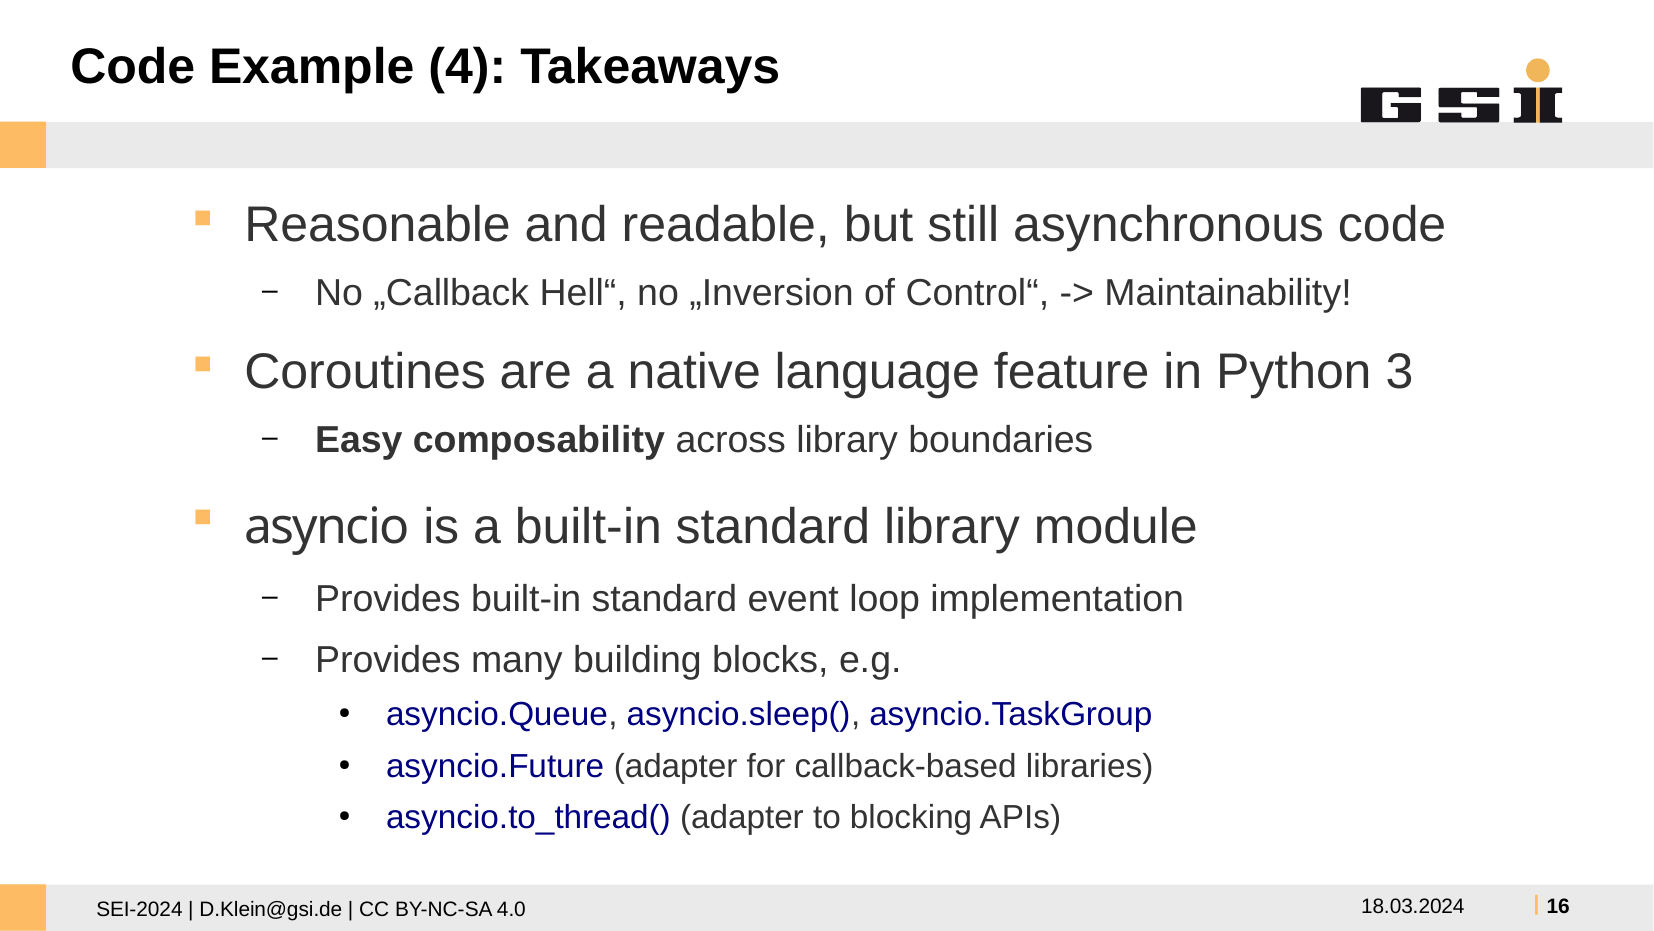

# Code Example (4): Takeaways
Reasonable and readable, but still asynchronous code
No „Callback Hell“, no „Inversion of Control“, -> Maintainability!
Coroutines are a native language feature in Python 3
Easy composability across library boundaries
asyncio is a built-in standard library module
Provides built-in standard event loop implementation
Provides many building blocks, e.g.
asyncio.Queue, asyncio.sleep(), asyncio.TaskGroup
asyncio.Future (adapter for callback-based libraries)
asyncio.to_thread() (adapter to blocking APIs)